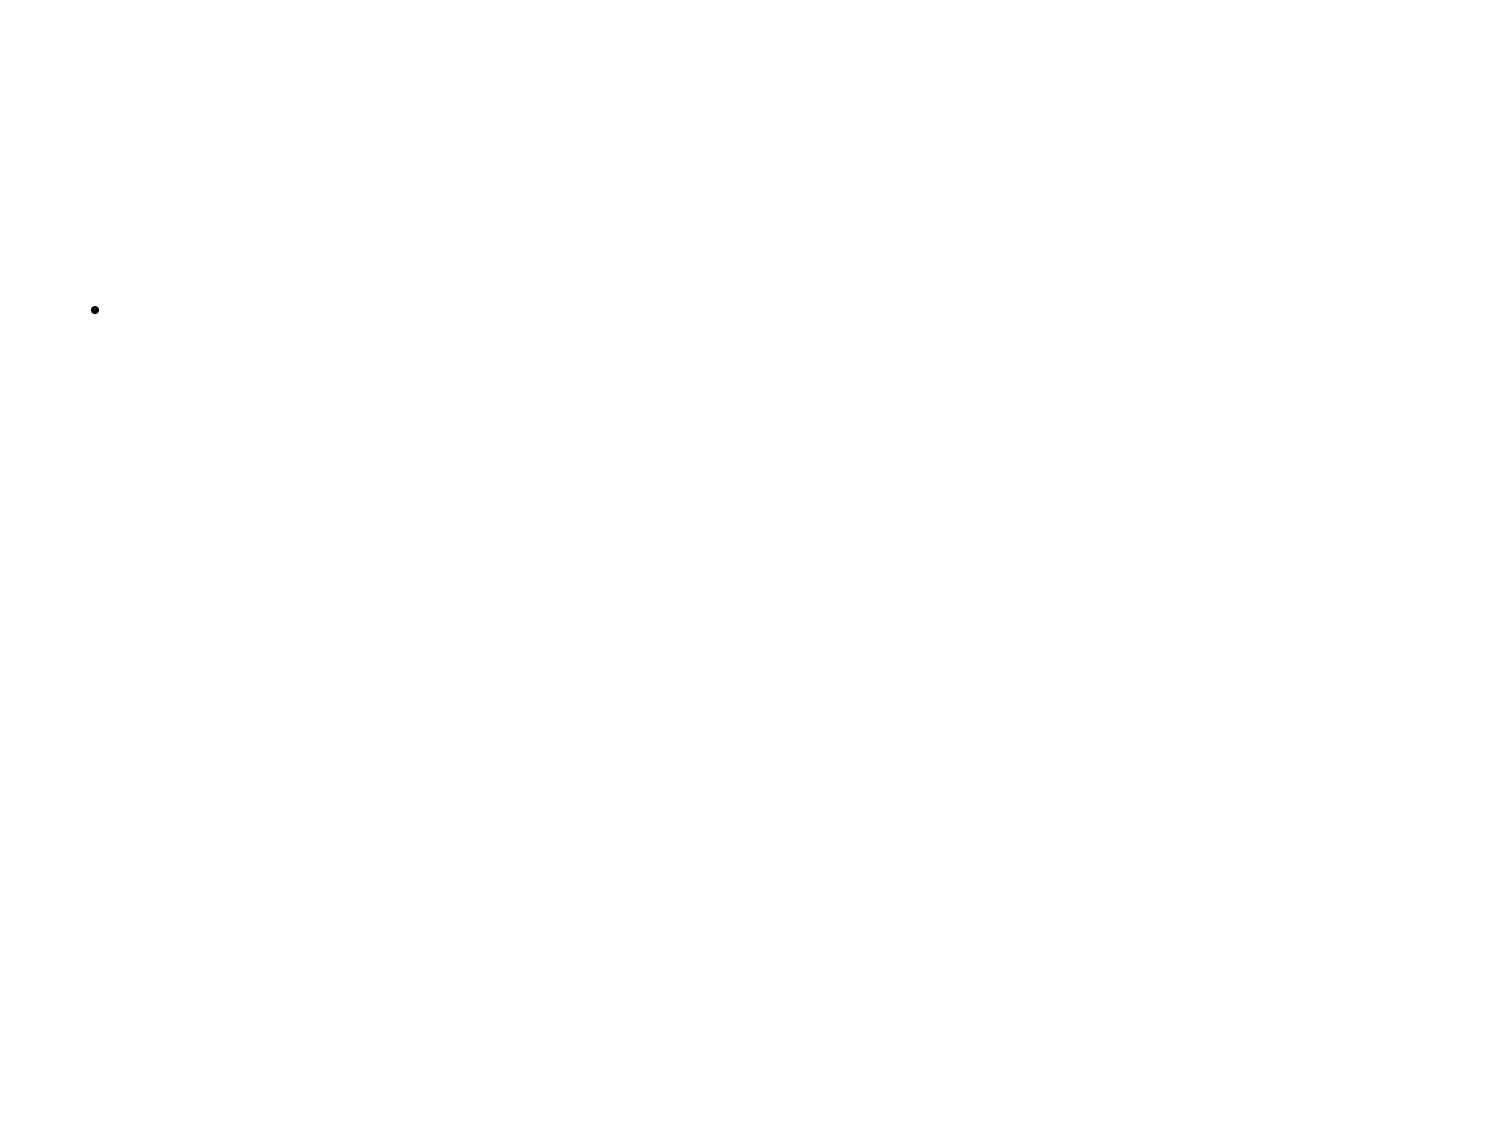

# Ο θάνατός του…
Ο Versace πυροβολήθηκε και σκοτώθηκε στις 15 Ιουλίου, 1997, ηλικίας 50 ετών, στα σκαλιά της εξωτικής του κατοικίας στο Miami Beach μετά από μια πρωινή βόλτα στην παραλία. Δολοφονήθηκε από τον Andrew Cunanan , ο οποίος αυτοκτόνησε με το ίδιο όπλο και βρέθηκε λίγες μέρες μετά . Η αστυνομία δήλωσε ότι δεν γνωρίζουν ποια ήταν τα αίτια αυτής της δολοφονίας. Το σώμα του Gianni αποτεφρώθηκε και επέστρεψε στο κτήμα της οικογένειας κοντά στην Ιταλία.